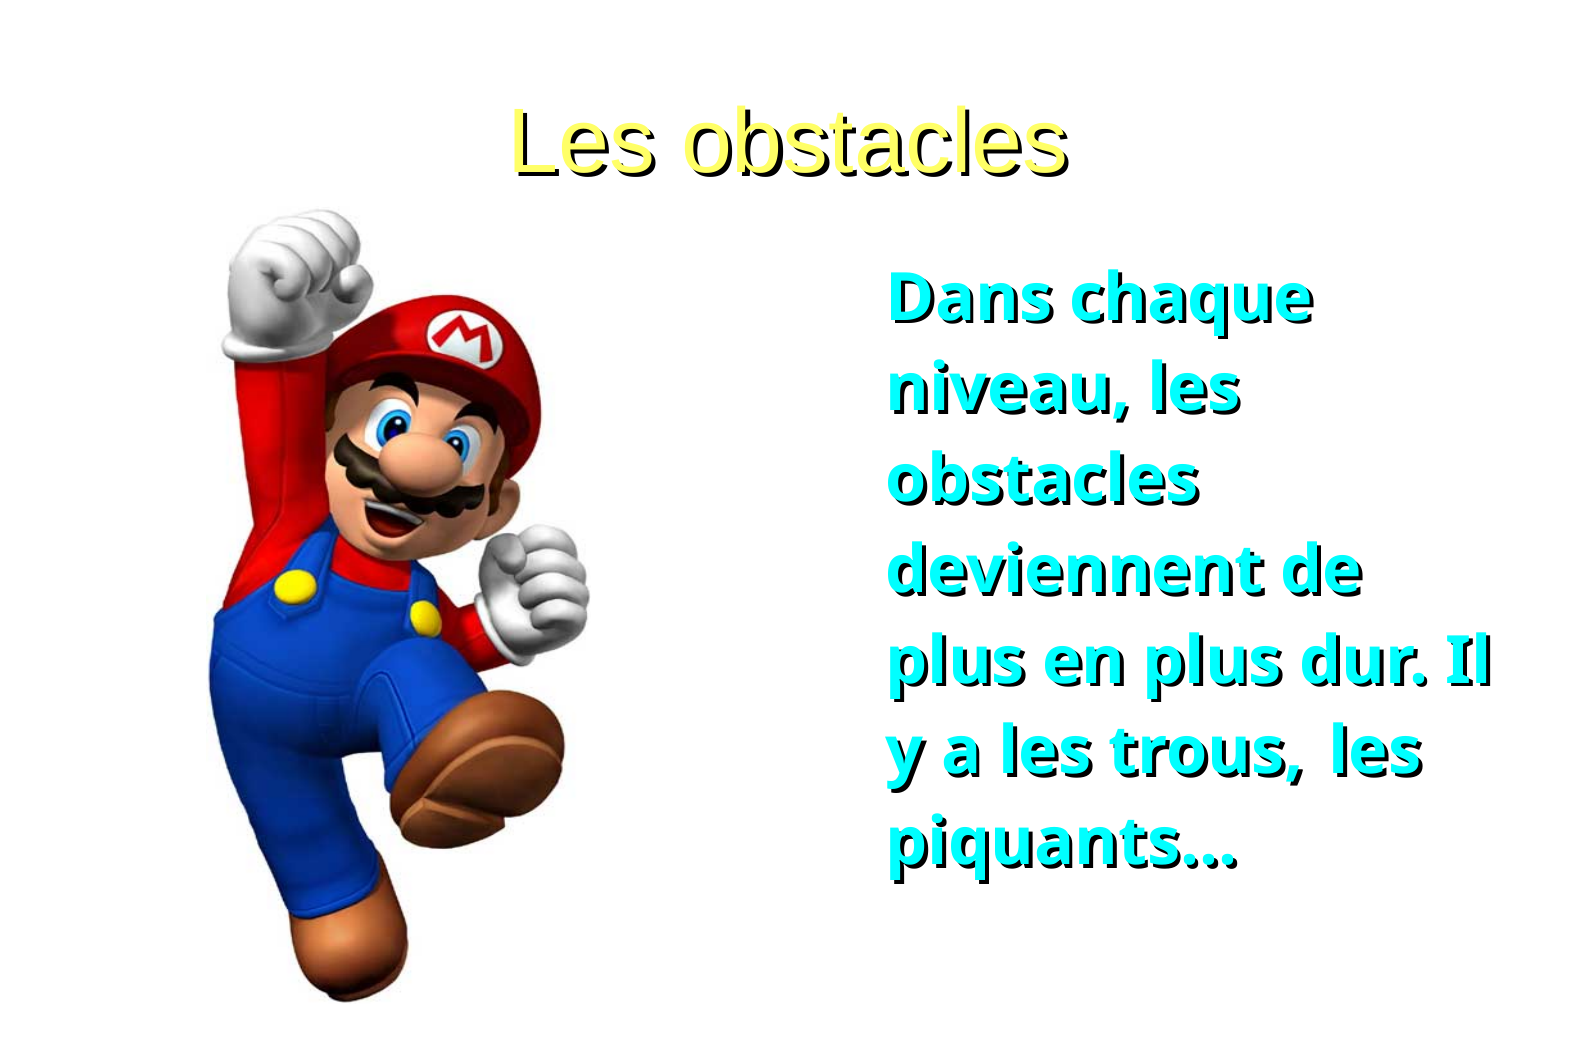

# Les obstacles
Dans chaque niveau, les obstacles deviennent de plus en plus dur. Il y a les trous, 	les piquants...